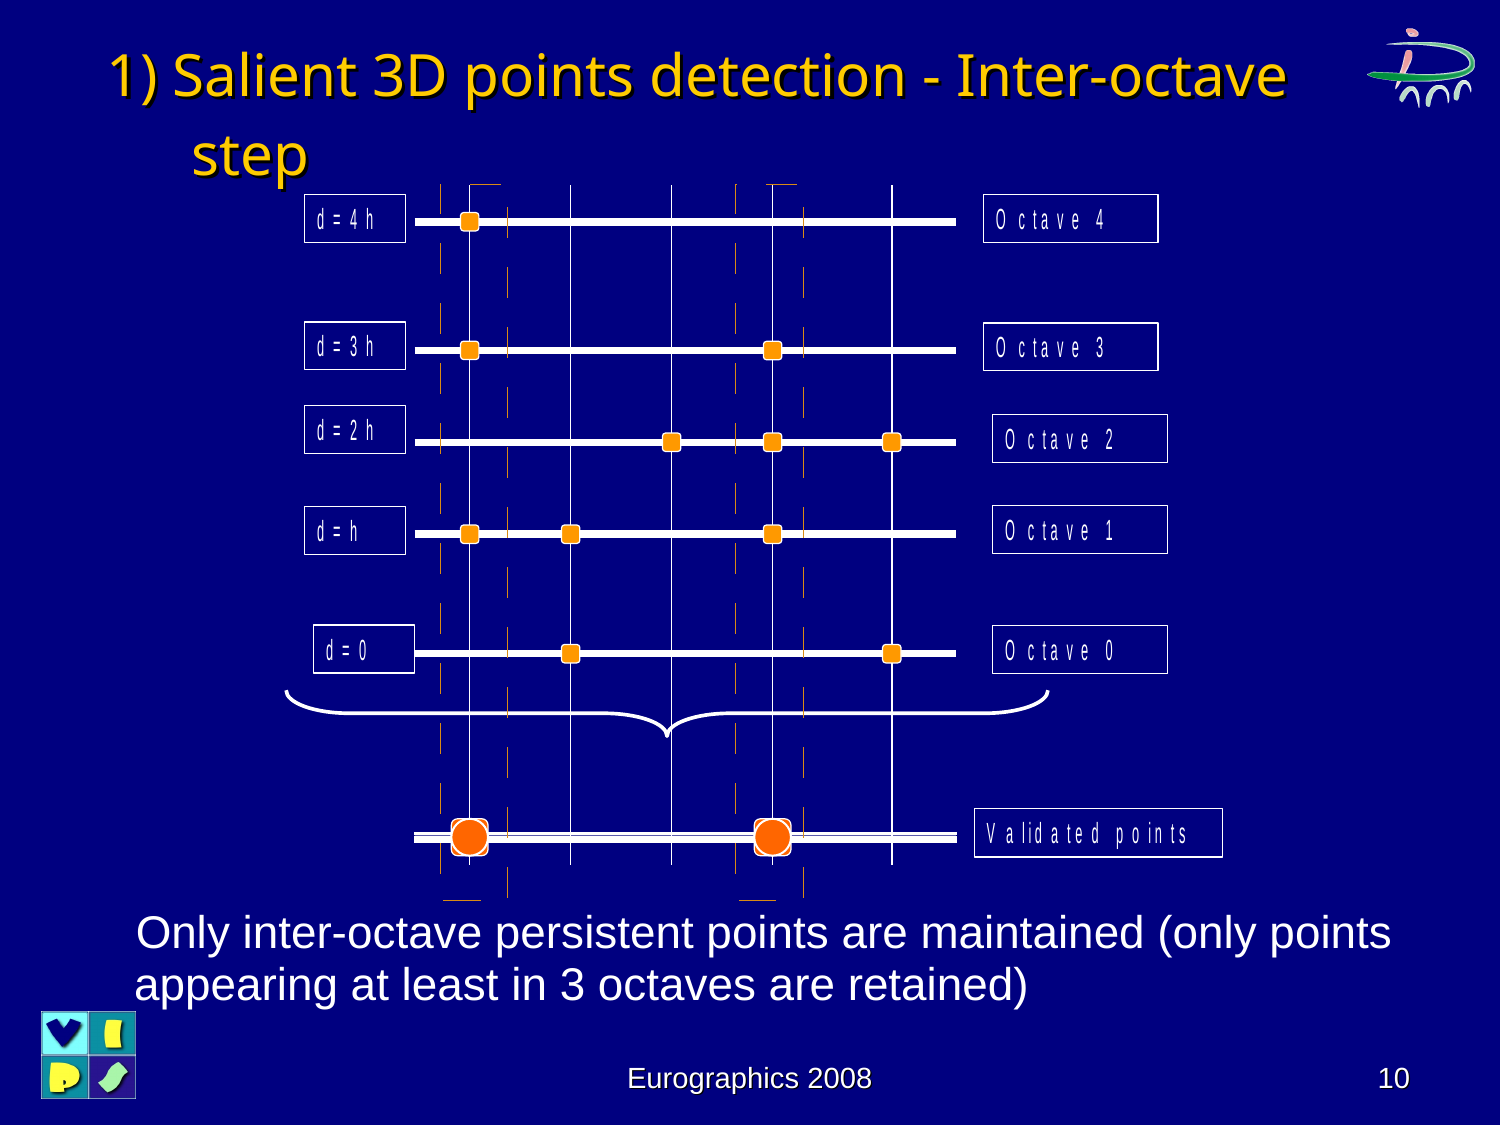

# 1) Salient 3D points detection - Inter-octave step
 Only inter-octave persistent points are maintained (only points appearing at least in 3 octaves are retained)
Eurographics 2008
10